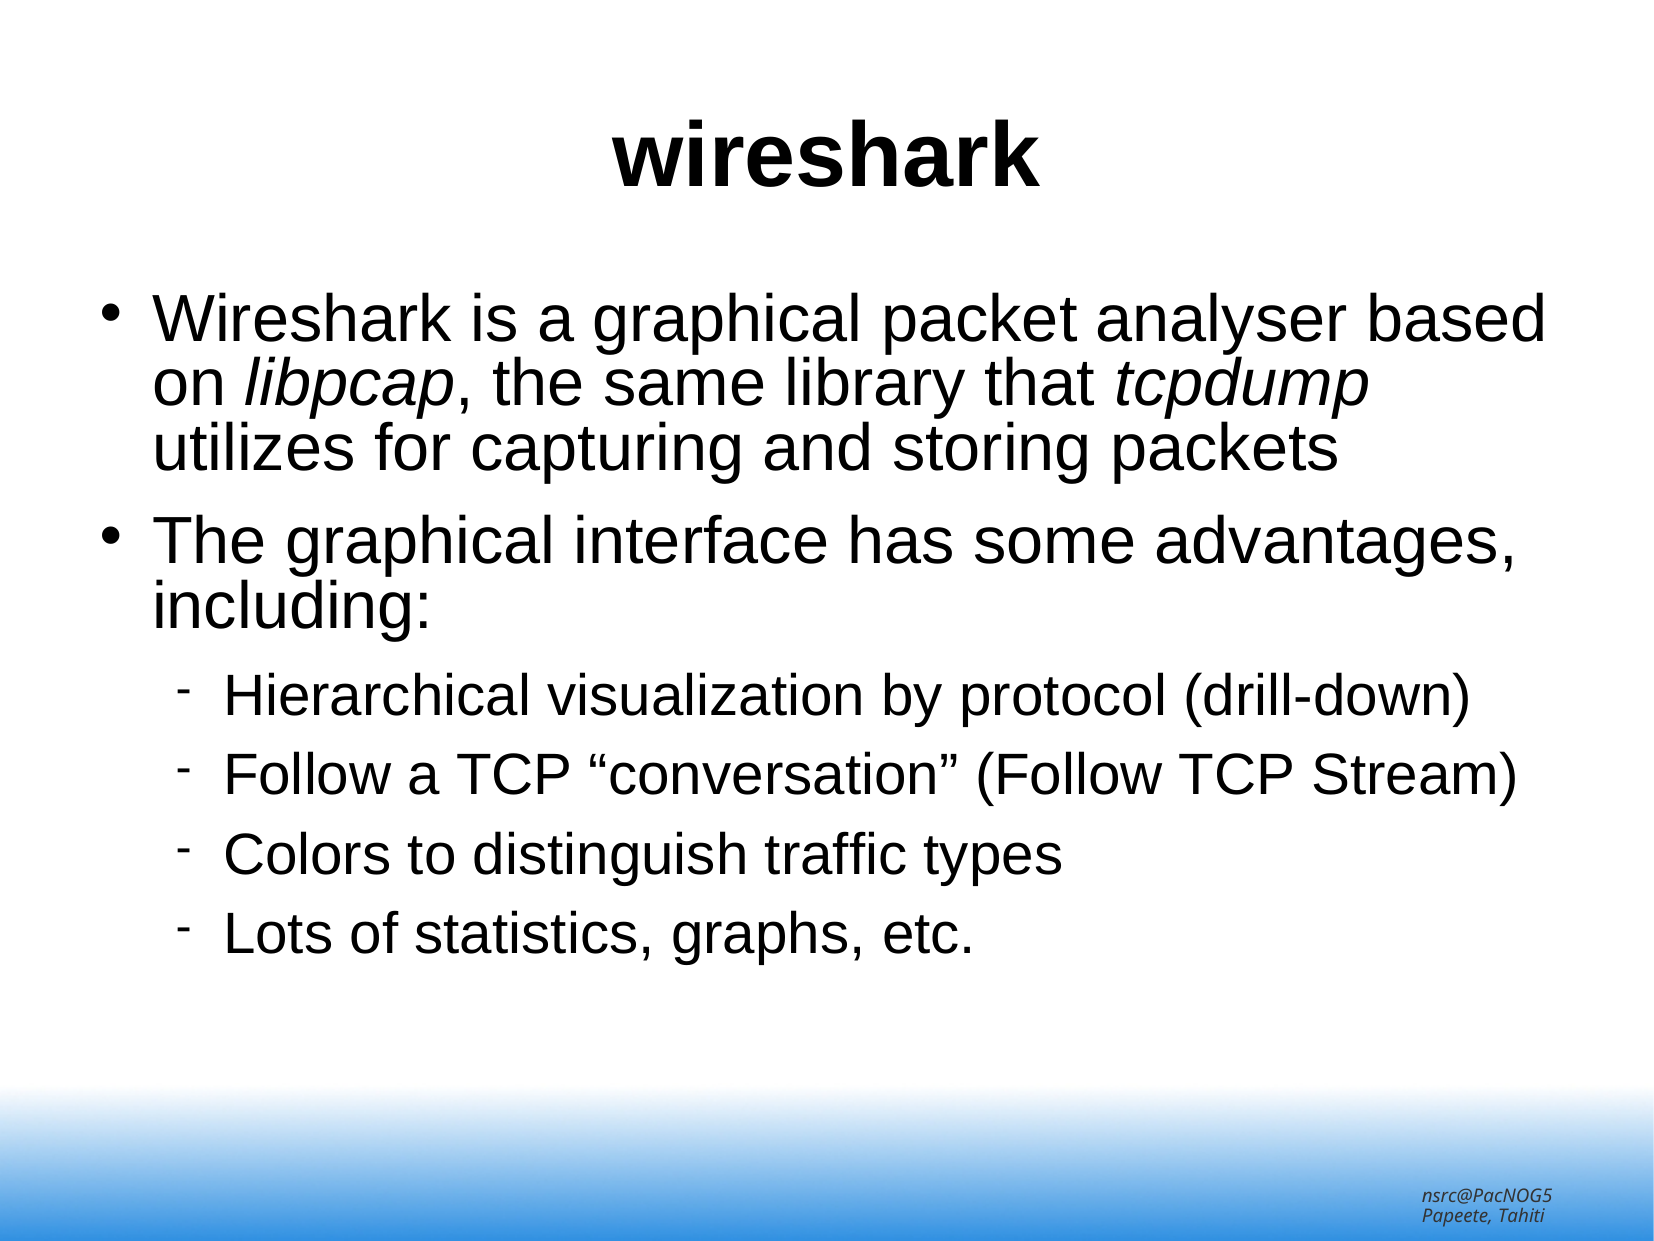

# wireshark
Wireshark is a graphical packet analyser based on libpcap, the same library that tcpdump utilizes for capturing and storing packets
The graphical interface has some advantages, including:
Hierarchical visualization by protocol (drill-down)
Follow a TCP “conversation” (Follow TCP Stream)‏
Colors to distinguish traffic types
Lots of statistics, graphs, etc.